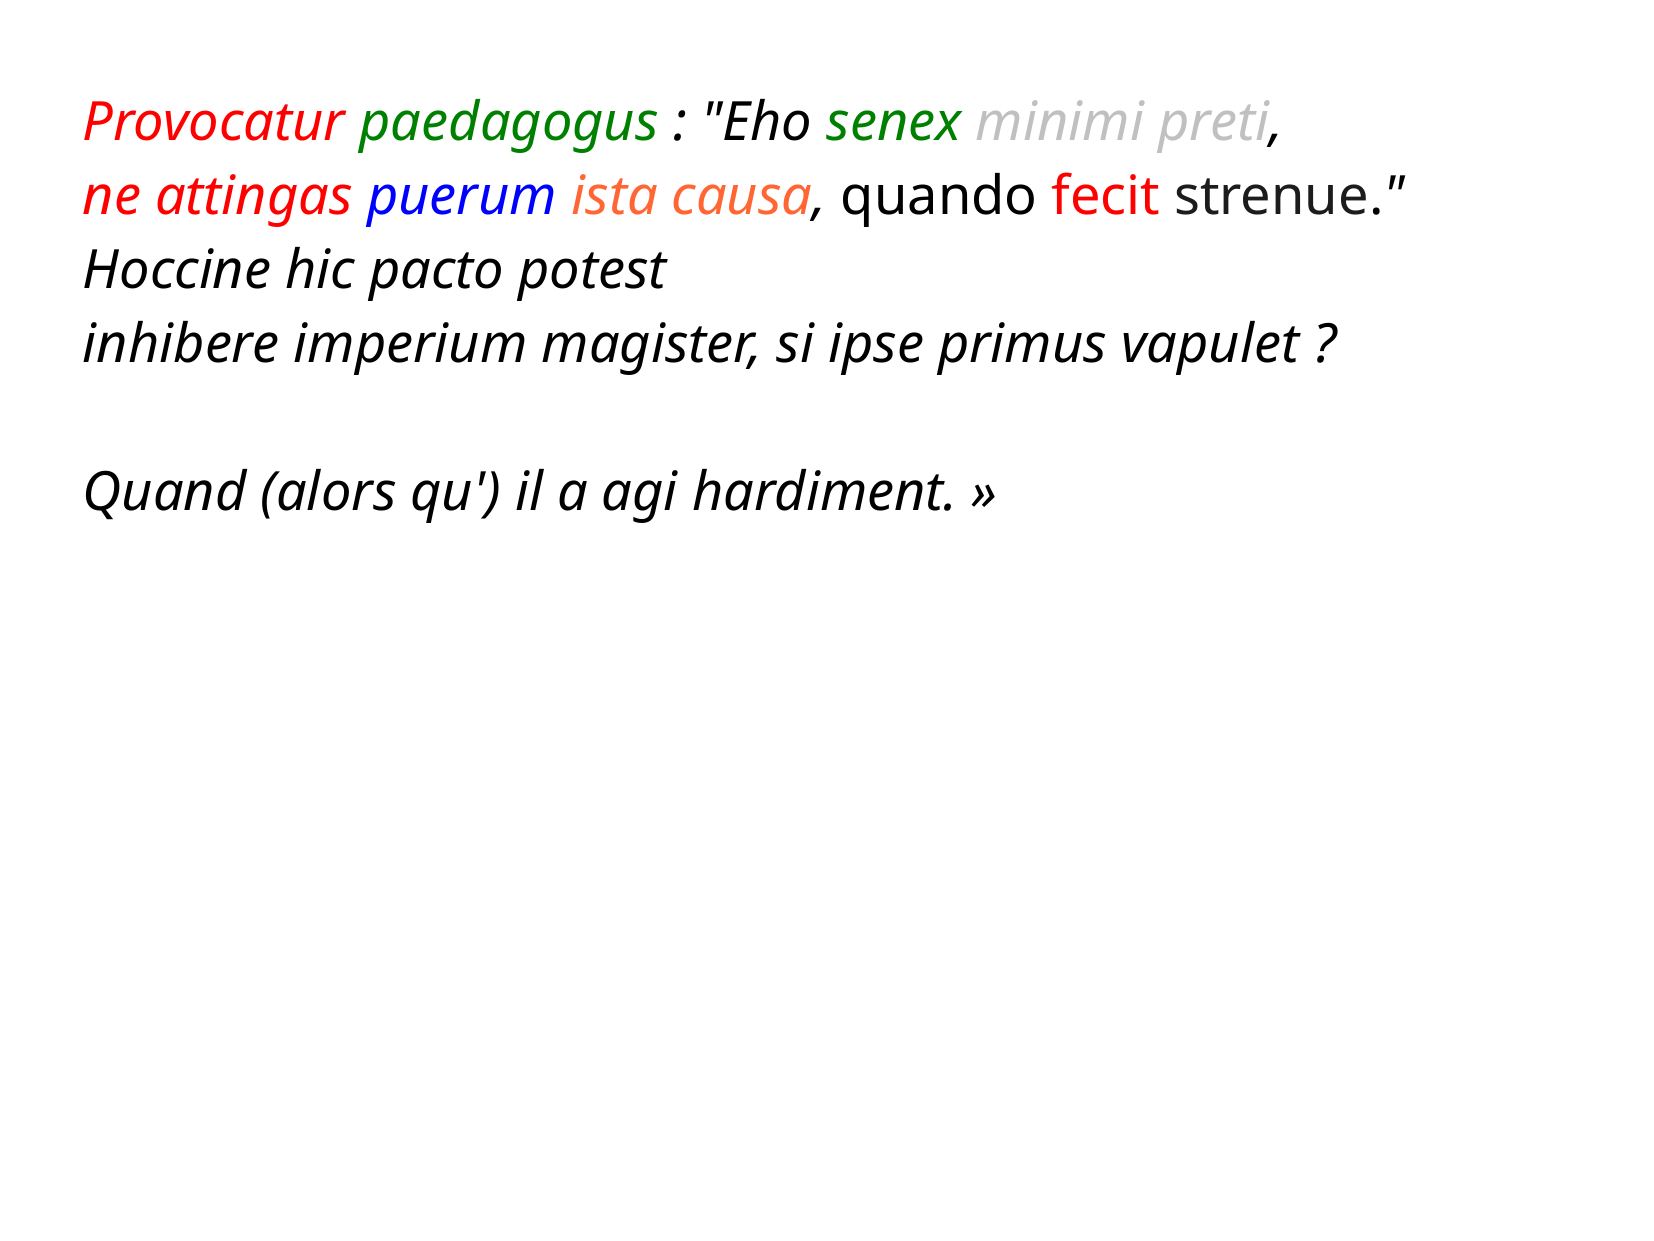

# Provocatur paedagogus : "Eho senex minimi preti,
ne attingas puerum ista causa, quando fecit strenue."
Hoccine hic pacto potest
inhibere imperium magister, si ipse primus vapulet ?
Quand (alors qu') il a agi hardiment. »